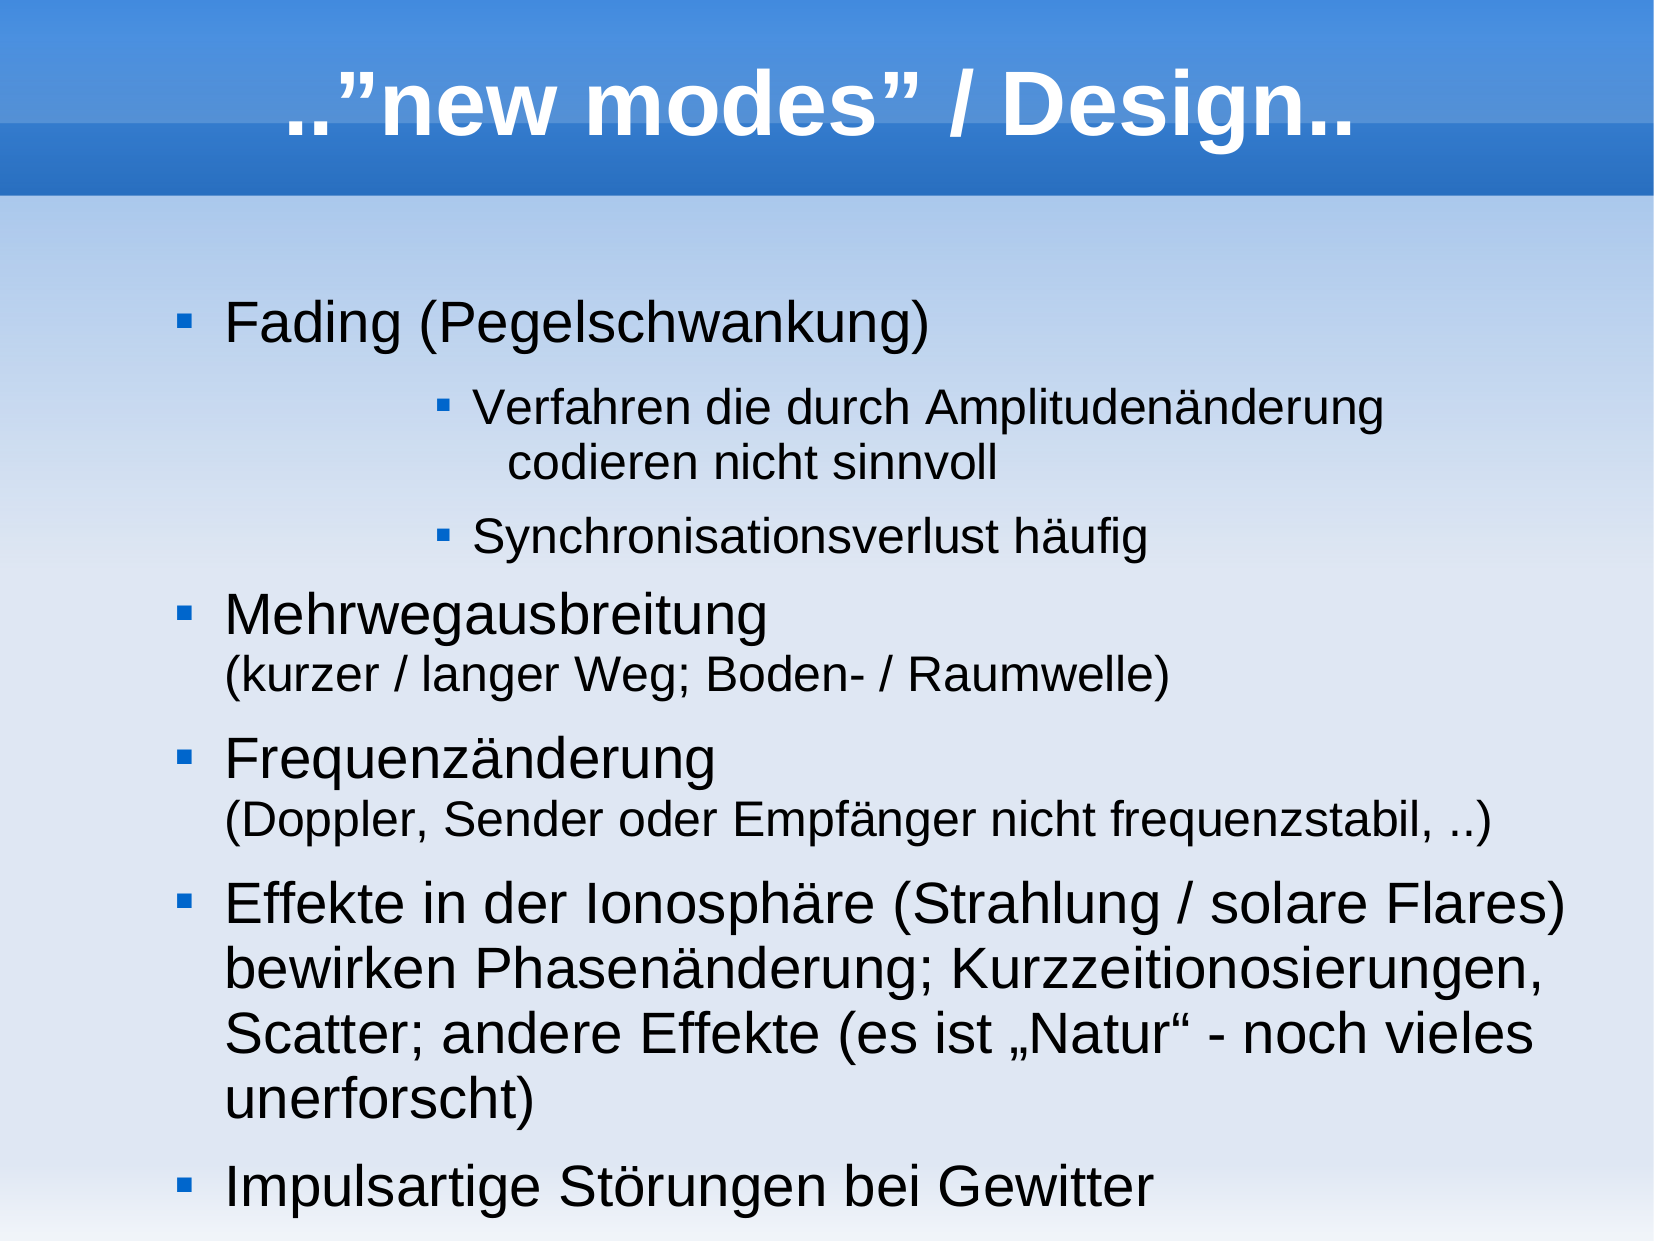

# ..”new modes” / Design..
Fading (Pegelschwankung)
Verfahren die durch Amplitudenänderung codieren nicht sinnvoll
Synchronisationsverlust häufig
Mehrwegausbreitung
(kurzer / langer Weg; Boden- / Raumwelle)
Frequenzänderung
(Doppler, Sender oder Empfänger nicht frequenzstabil, ..)
Effekte in der Ionosphäre (Strahlung / solare Flares) bewirken Phasenänderung; Kurzzeitionosierungen, Scatter; andere Effekte (es ist „Natur“ - noch vieles unerforscht)
Impulsartige Störungen bei Gewitter